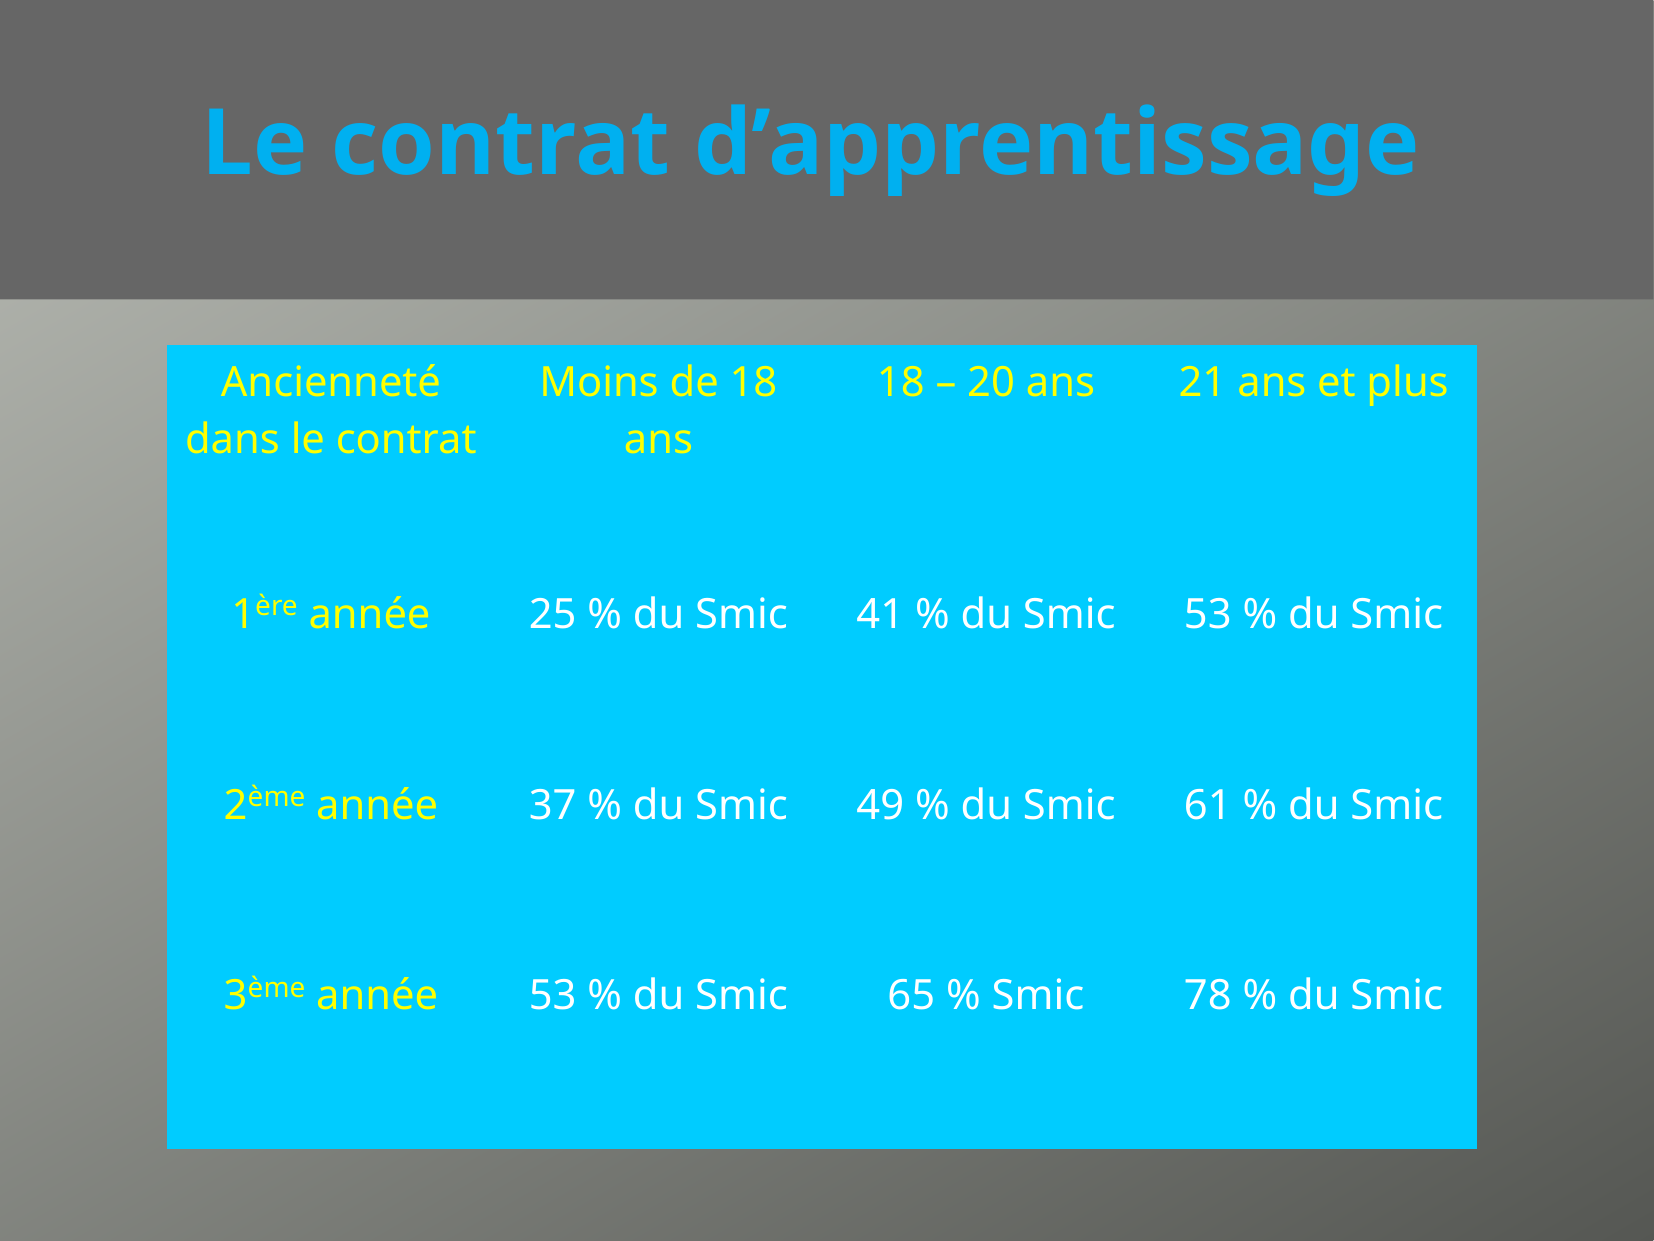

Le contrat d’apprentissage
| Ancienneté dans le contrat | Moins de 18 ans | 18 – 20 ans | 21 ans et plus |
| --- | --- | --- | --- |
| 1ère année | 25 % du Smic | 41 % du Smic | 53 % du Smic |
| 2ème année | 37 % du Smic | 49 % du Smic | 61 % du Smic |
| 3ème année | 53 % du Smic | 65 % Smic | 78 % du Smic |